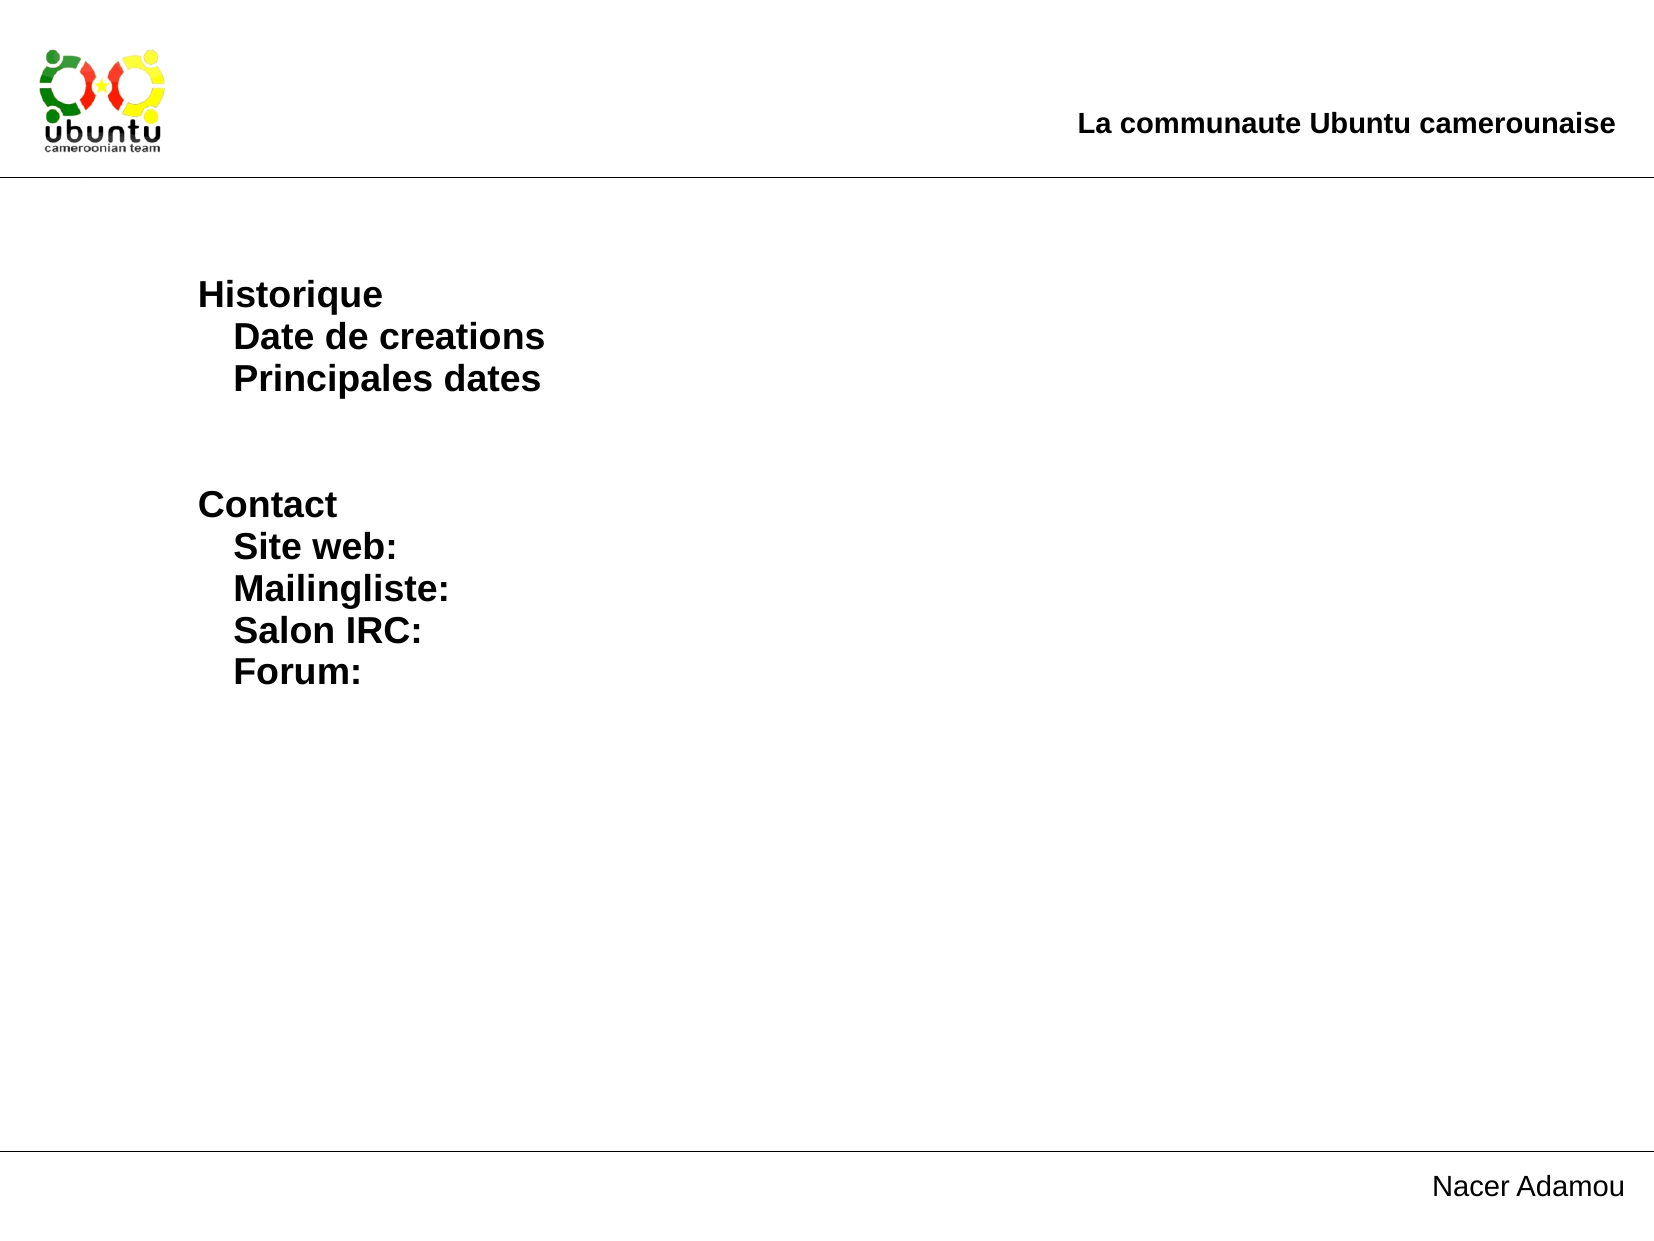

La communaute Ubuntu camerounaise
Historique
Date de creations
Principales dates
Contact
Site web:
Mailingliste:
Salon IRC:
Forum:
Nacer Adamou